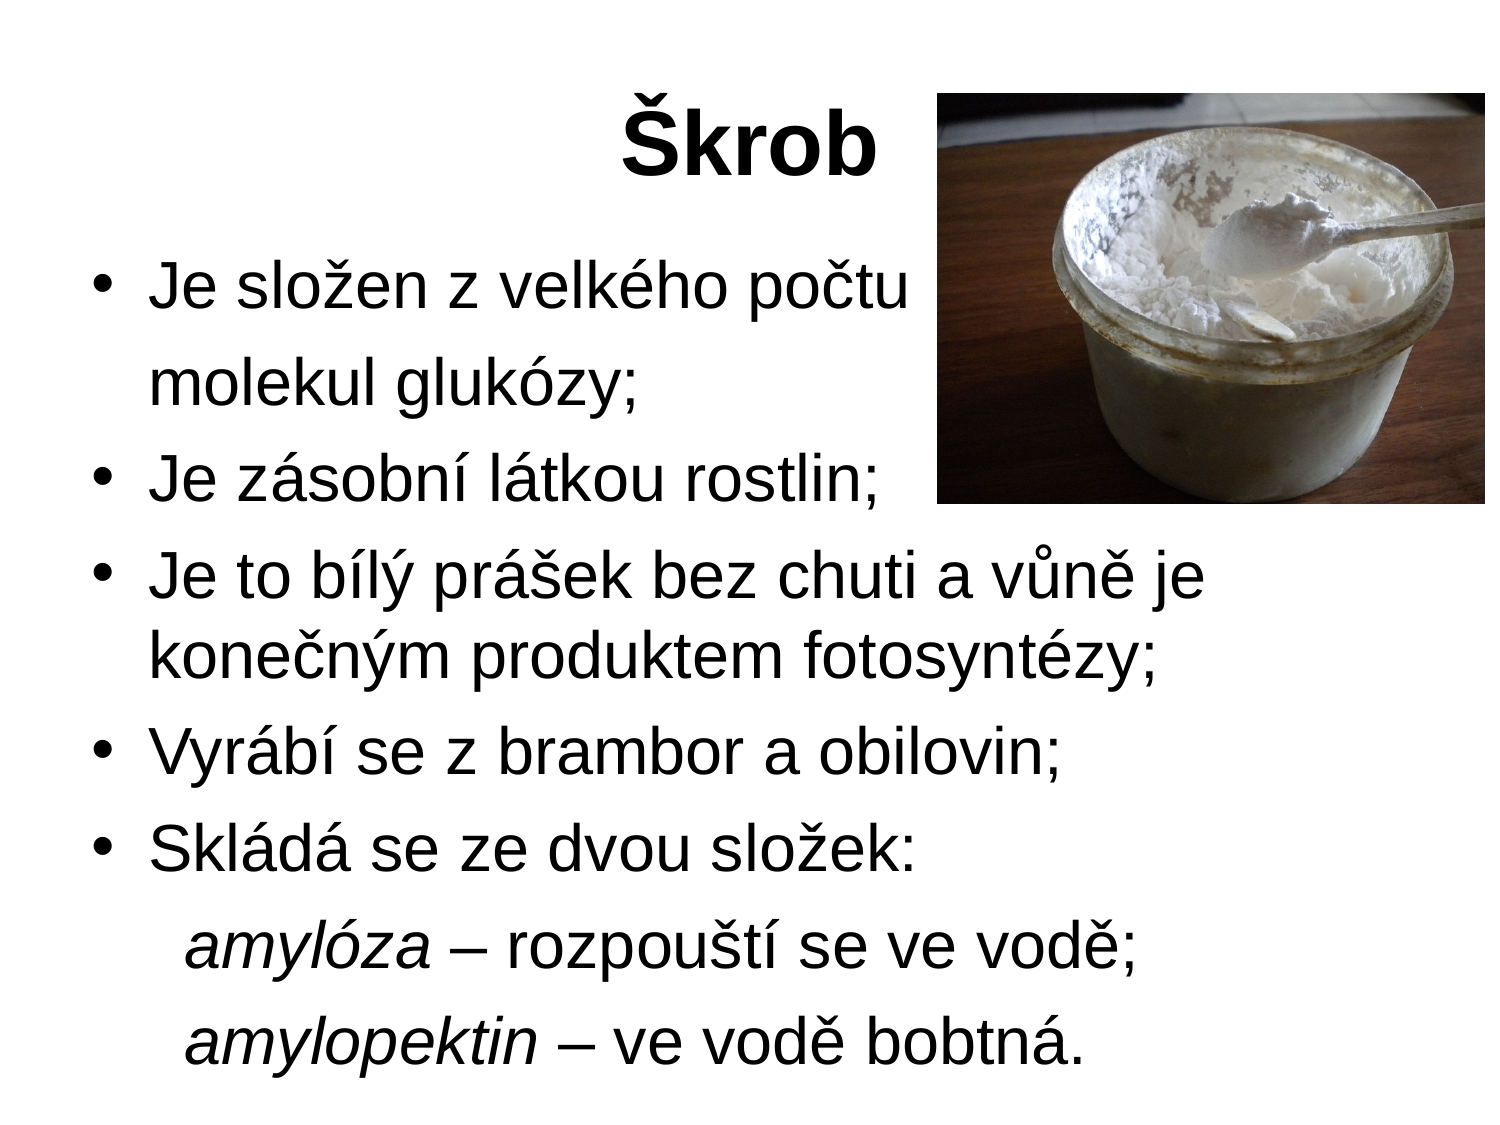

Škrob
# Je složen z velkého počtu
	molekul glukózy;
Je zásobní látkou rostlin;
Je to bílý prášek bez chuti a vůně je konečným produktem fotosyntézy;
Vyrábí se z brambor a obilovin;
Skládá se ze dvou složek:
 amylóza – rozpouští se ve vodě;
 amylopektin – ve vodě bobtná.